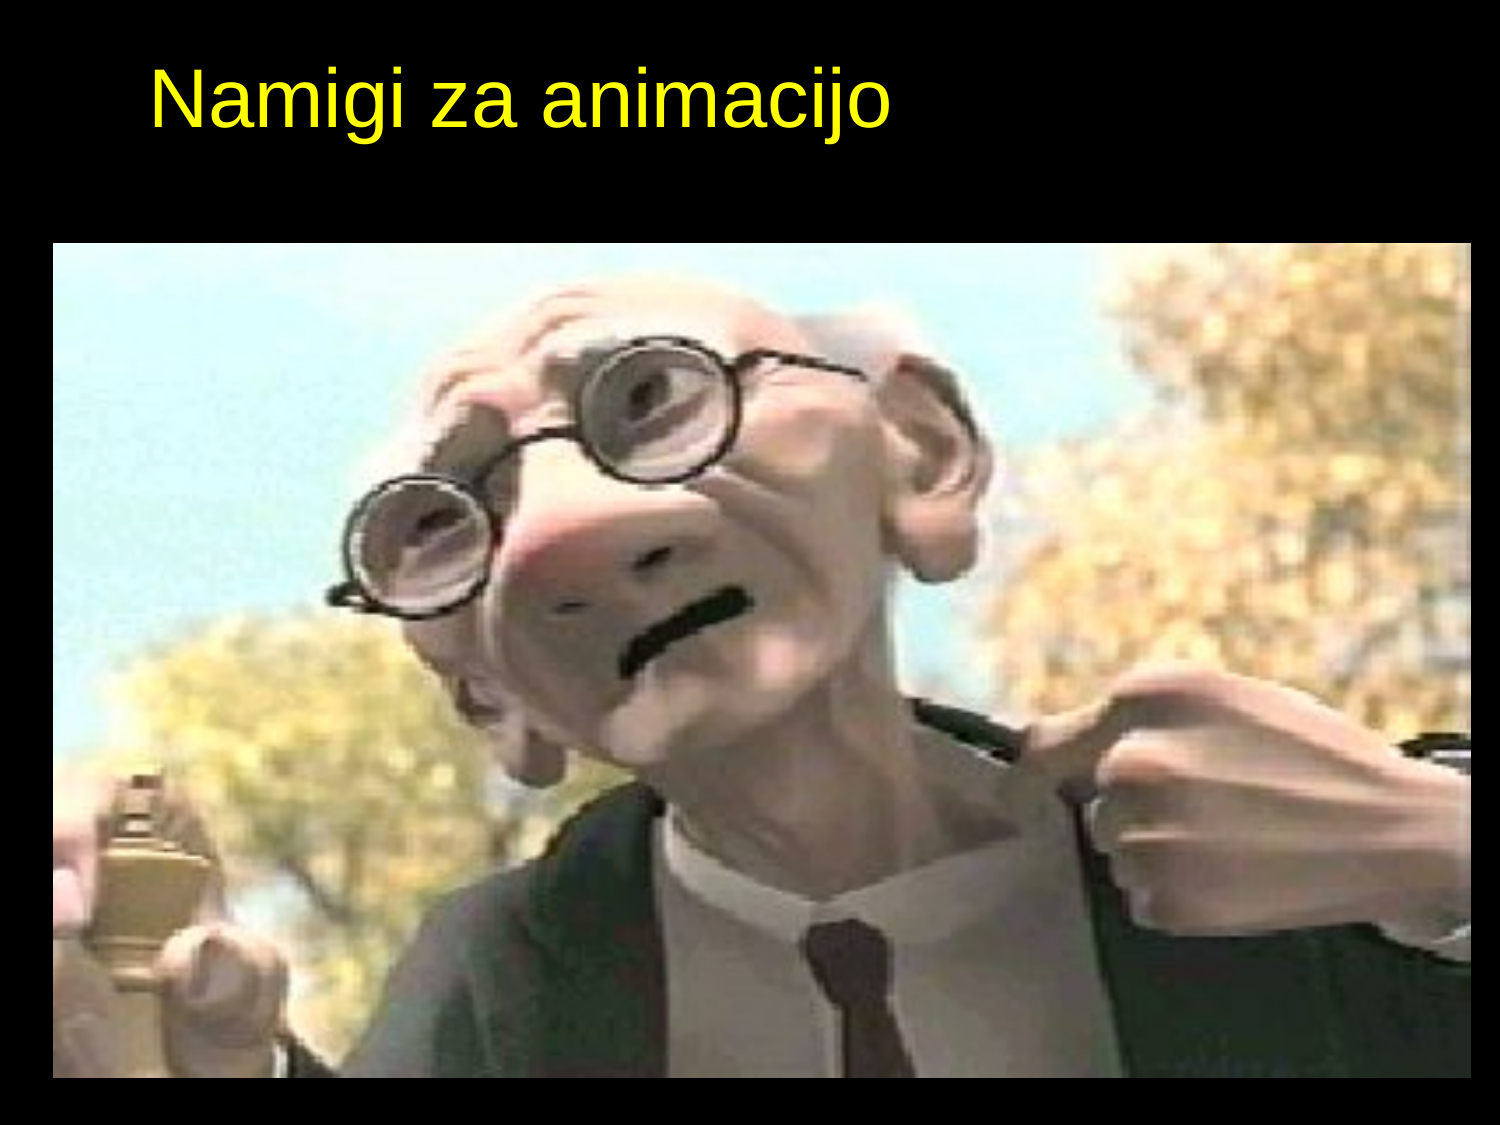

Namigi za animacijo
# Namigi za animacijo-uvod